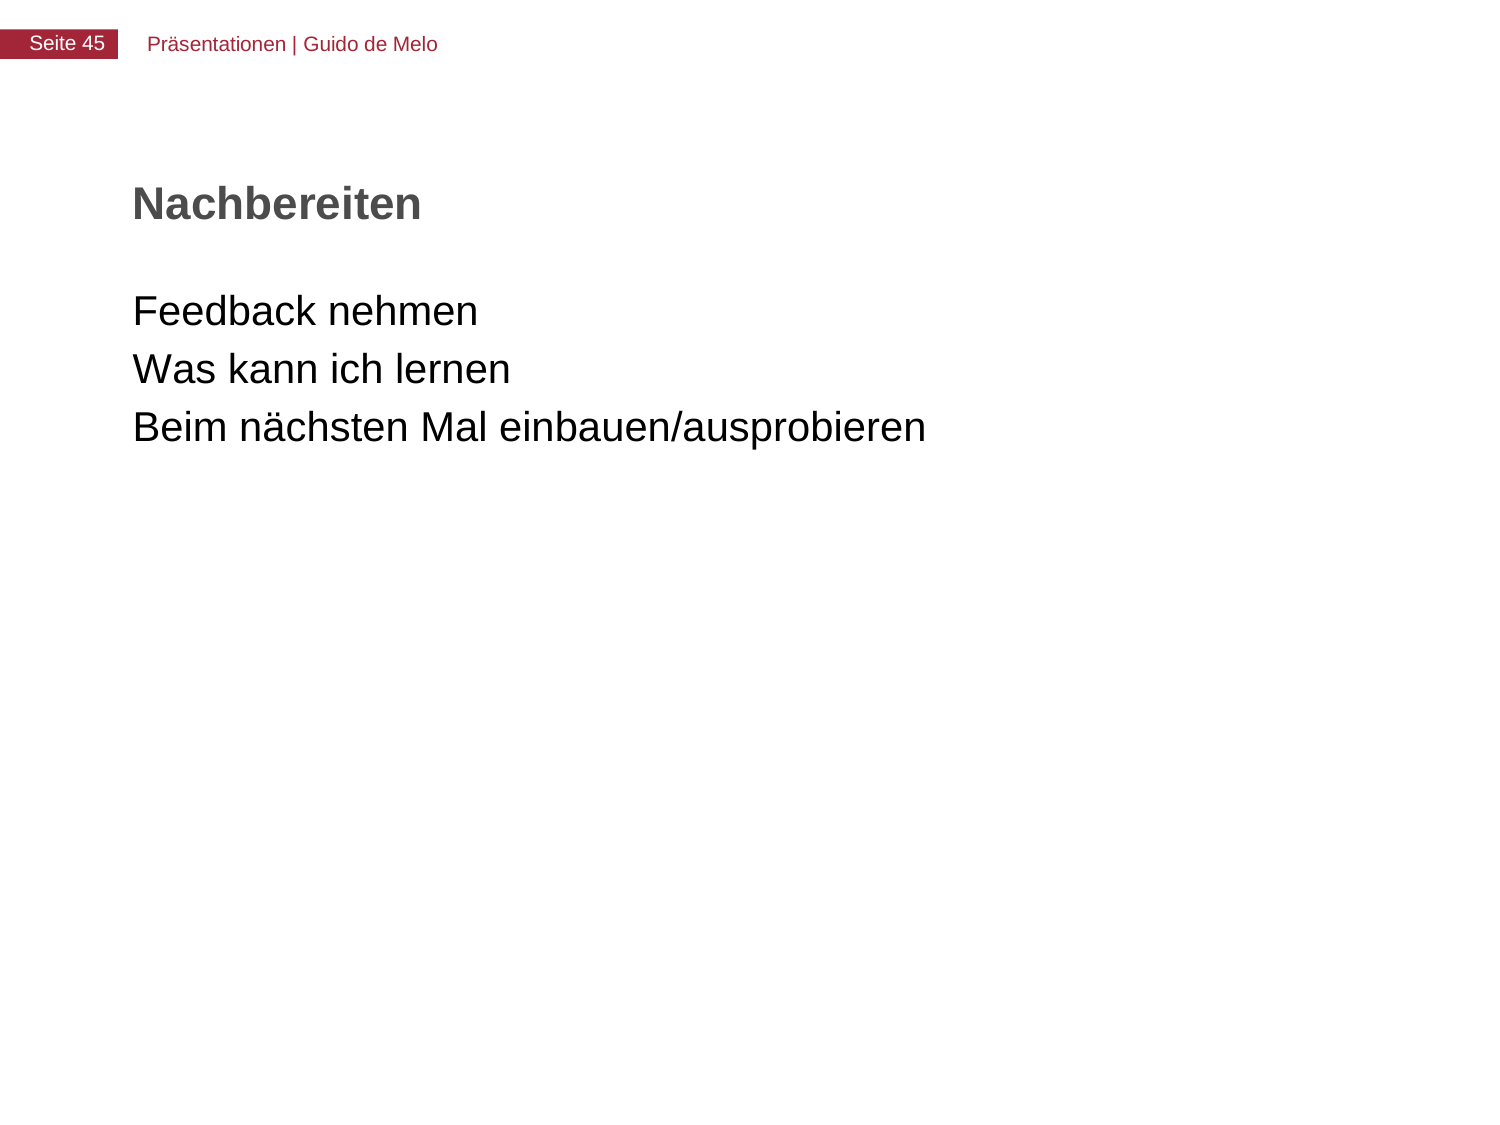

# Nachbereiten
Feedback nehmen
Was kann ich lernen
Beim nächsten Mal einbauen/ausprobieren